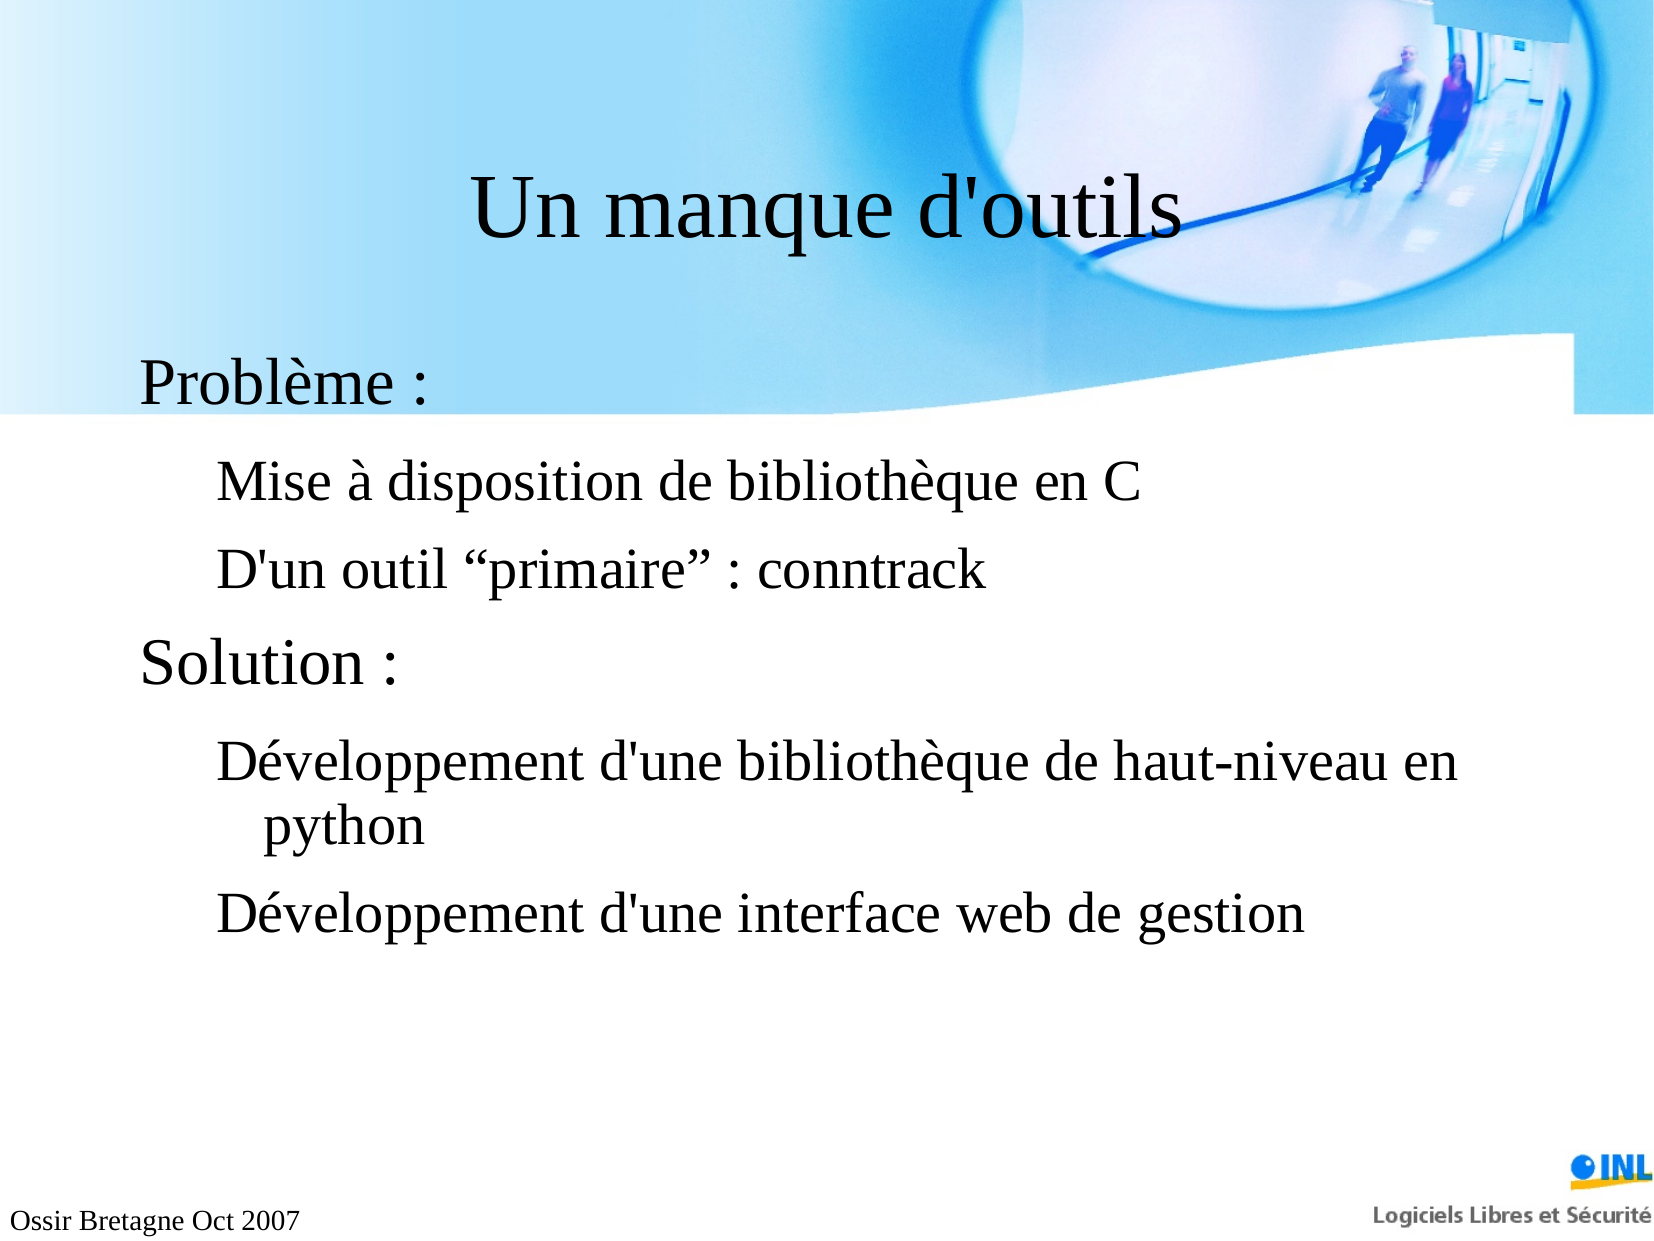

# Un manque d'outils
Problème :
Mise à disposition de bibliothèque en C
D'un outil “primaire” : conntrack
Solution :
Développement d'une bibliothèque de haut-niveau en python
Développement d'une interface web de gestion